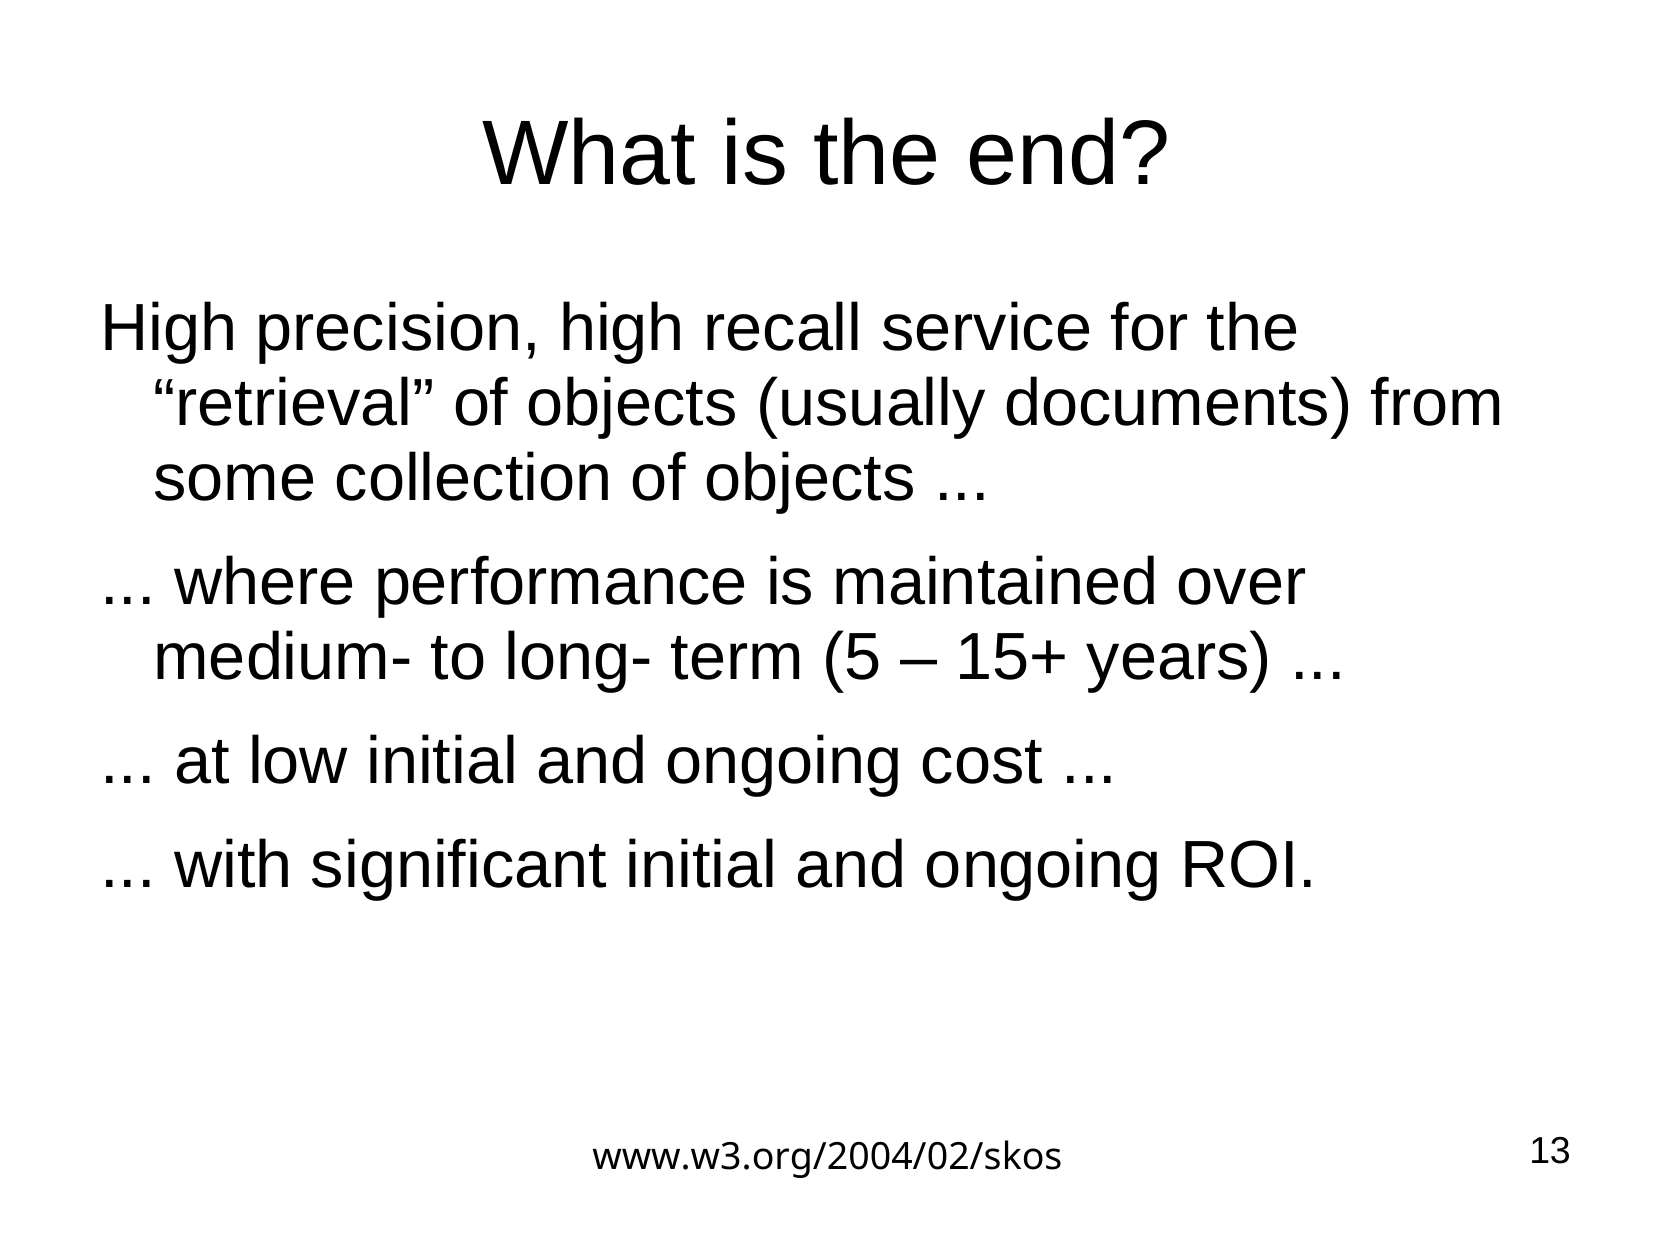

# What is the end?
High precision, high recall service for the “retrieval” of objects (usually documents) from some collection of objects ...
... where performance is maintained over medium- to long- term (5 – 15+ years) ...
... at low initial and ongoing cost ...
... with significant initial and ongoing ROI.
www.w3.org/2004/02/skos
13